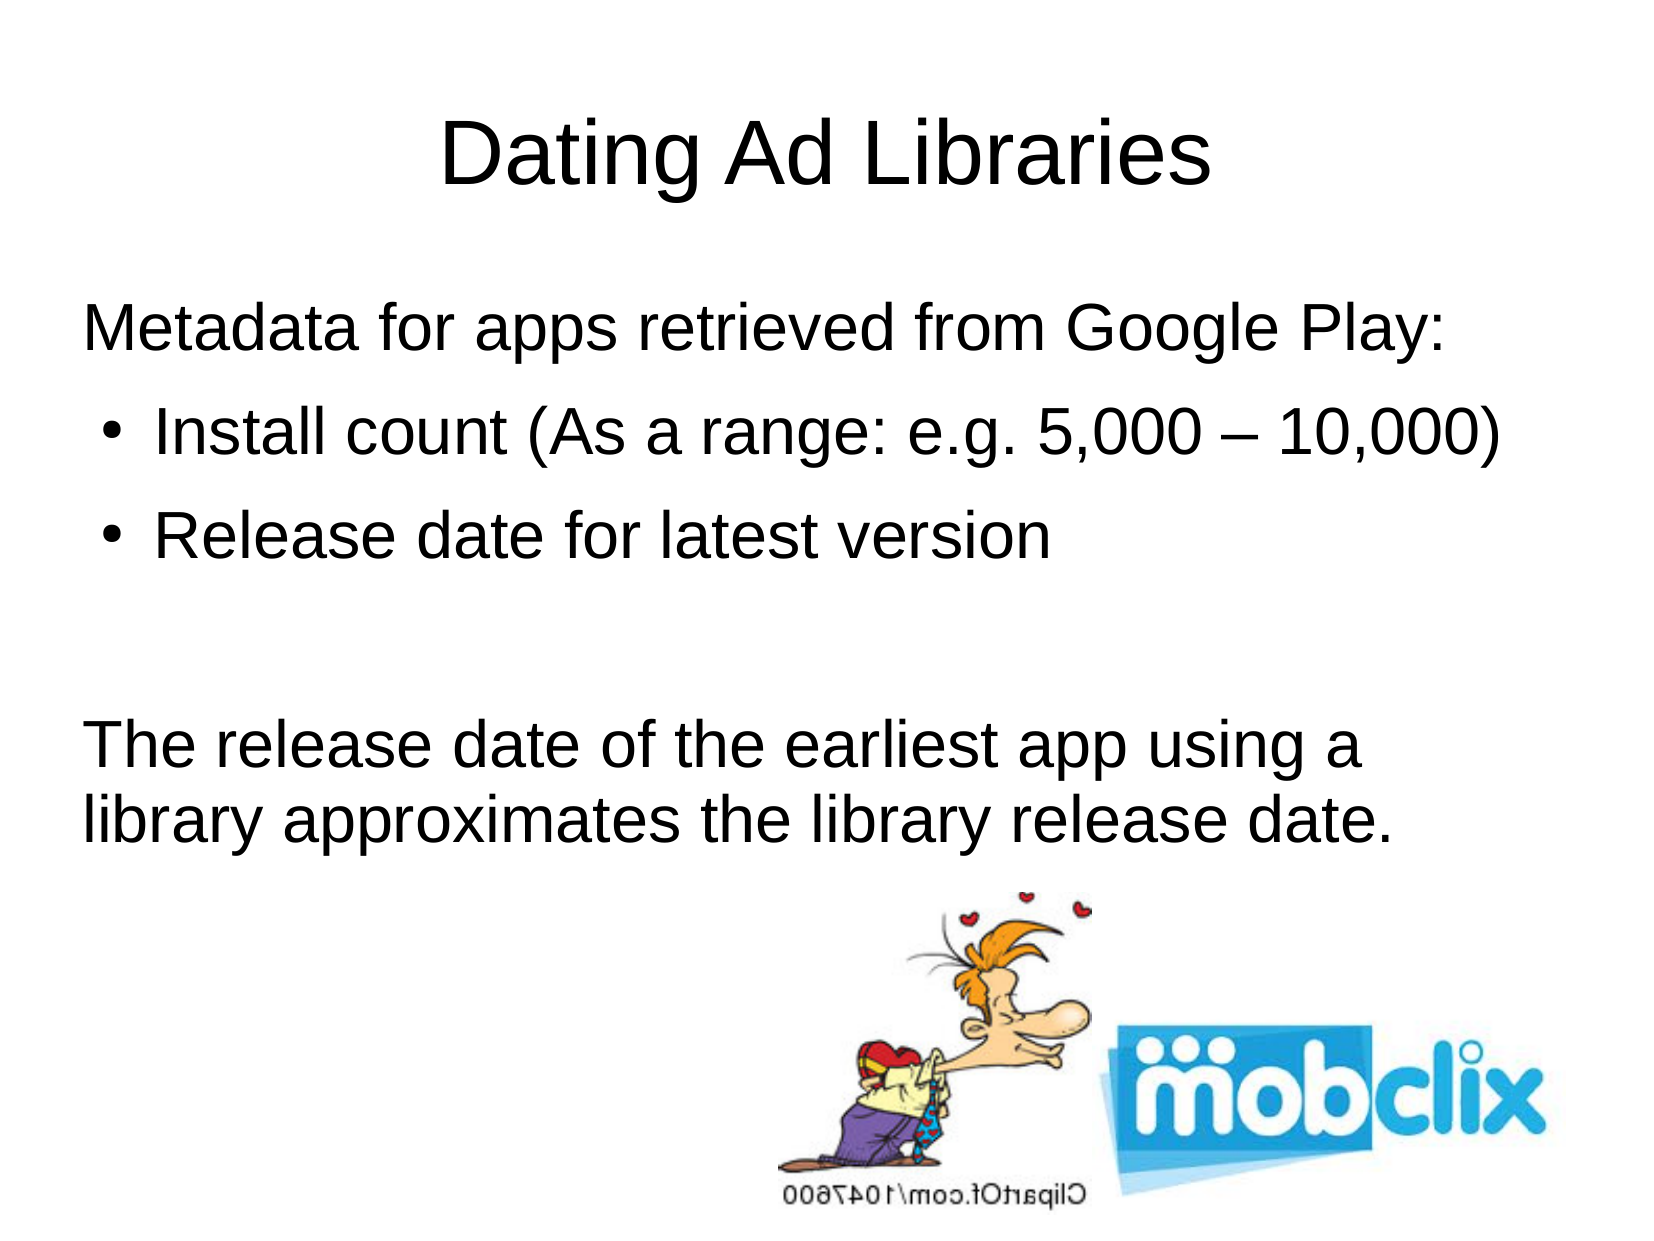

# Dating Ad Libraries
Metadata for apps retrieved from Google Play:
Install count (As a range: e.g. 5,000 – 10,000)
Release date for latest version
The release date of the earliest app using a library approximates the library release date.